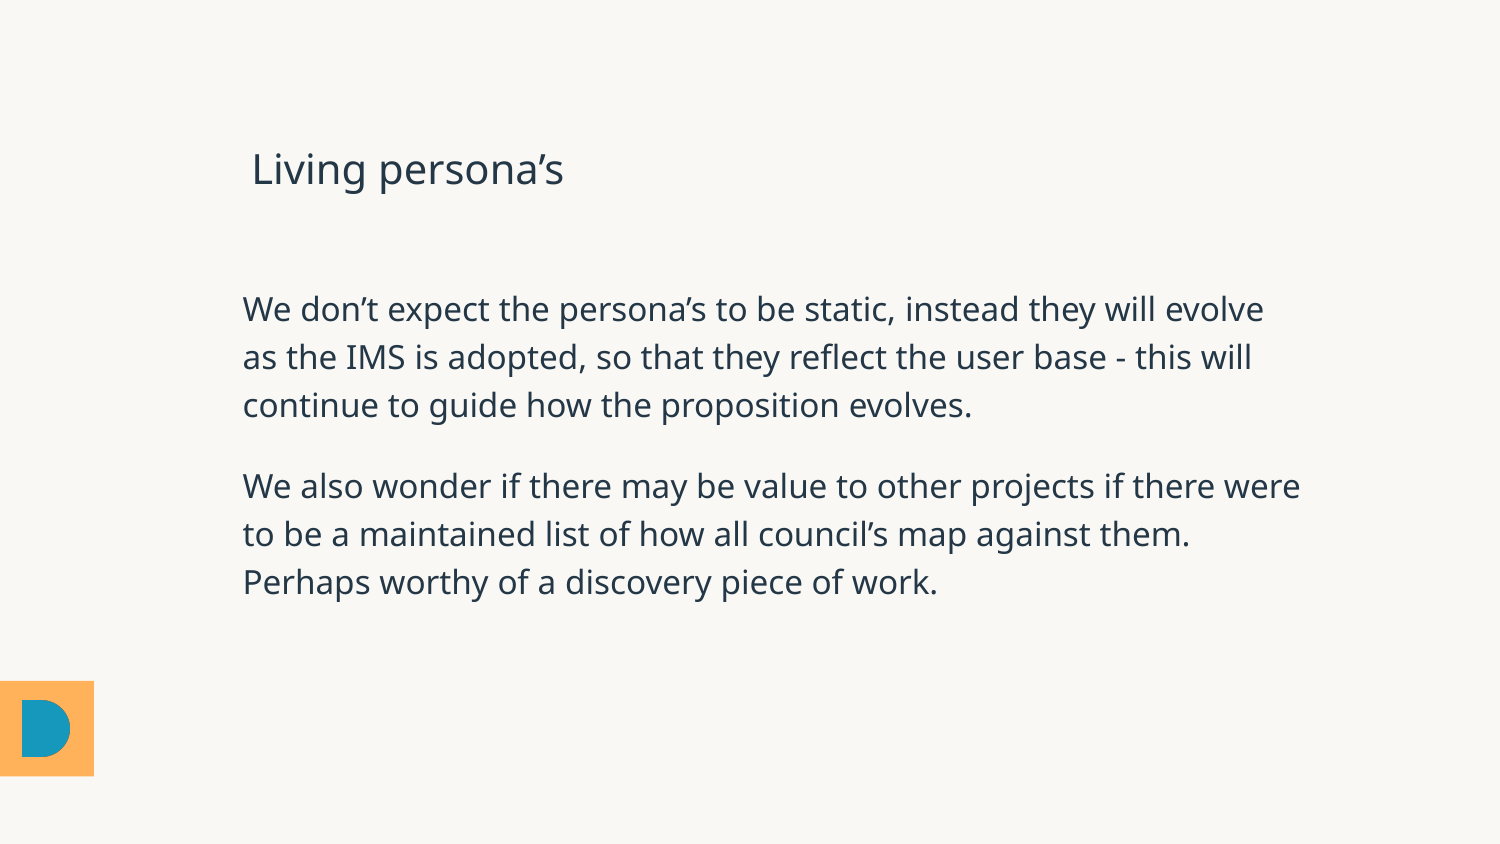

# Living persona’s
We don’t expect the persona’s to be static, instead they will evolve as the IMS is adopted, so that they reflect the user base - this will continue to guide how the proposition evolves.
We also wonder if there may be value to other projects if there were to be a maintained list of how all council’s map against them. Perhaps worthy of a discovery piece of work.